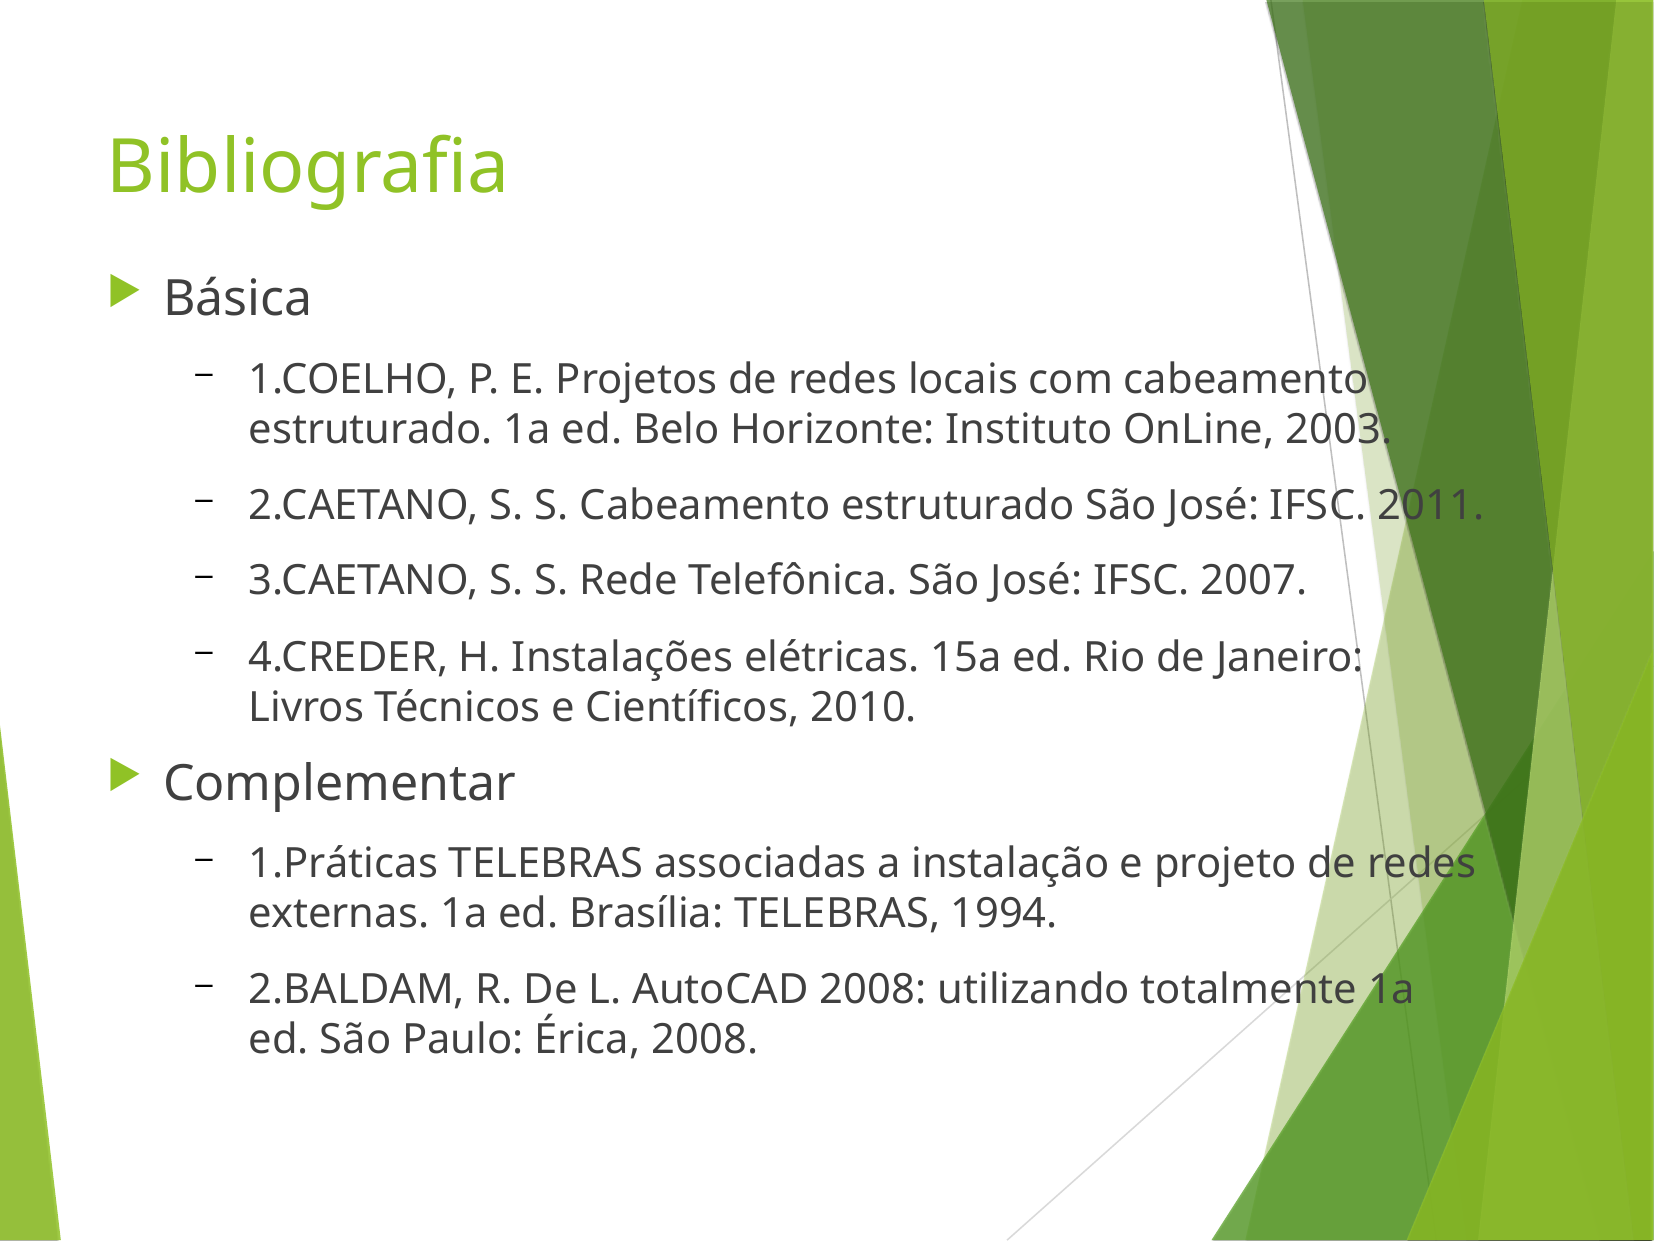

# Bibliografia
Básica
1.COELHO, P. E. Projetos de redes locais com cabeamento estruturado. 1a ed. Belo Horizonte: Instituto OnLine, 2003.
2.CAETANO, S. S. Cabeamento estruturado São José: IFSC. 2011.
3.CAETANO, S. S. Rede Telefônica. São José: IFSC. 2007.
4.CREDER, H. Instalações elétricas. 15a ed. Rio de Janeiro: Livros Técnicos e Científicos, 2010.
Complementar
1.Práticas TELEBRAS associadas a instalação e projeto de redes externas. 1a ed. Brasília: TELEBRAS, 1994.
2.BALDAM, R. De L. AutoCAD 2008: utilizando totalmente 1a ed. São Paulo: Érica, 2008.